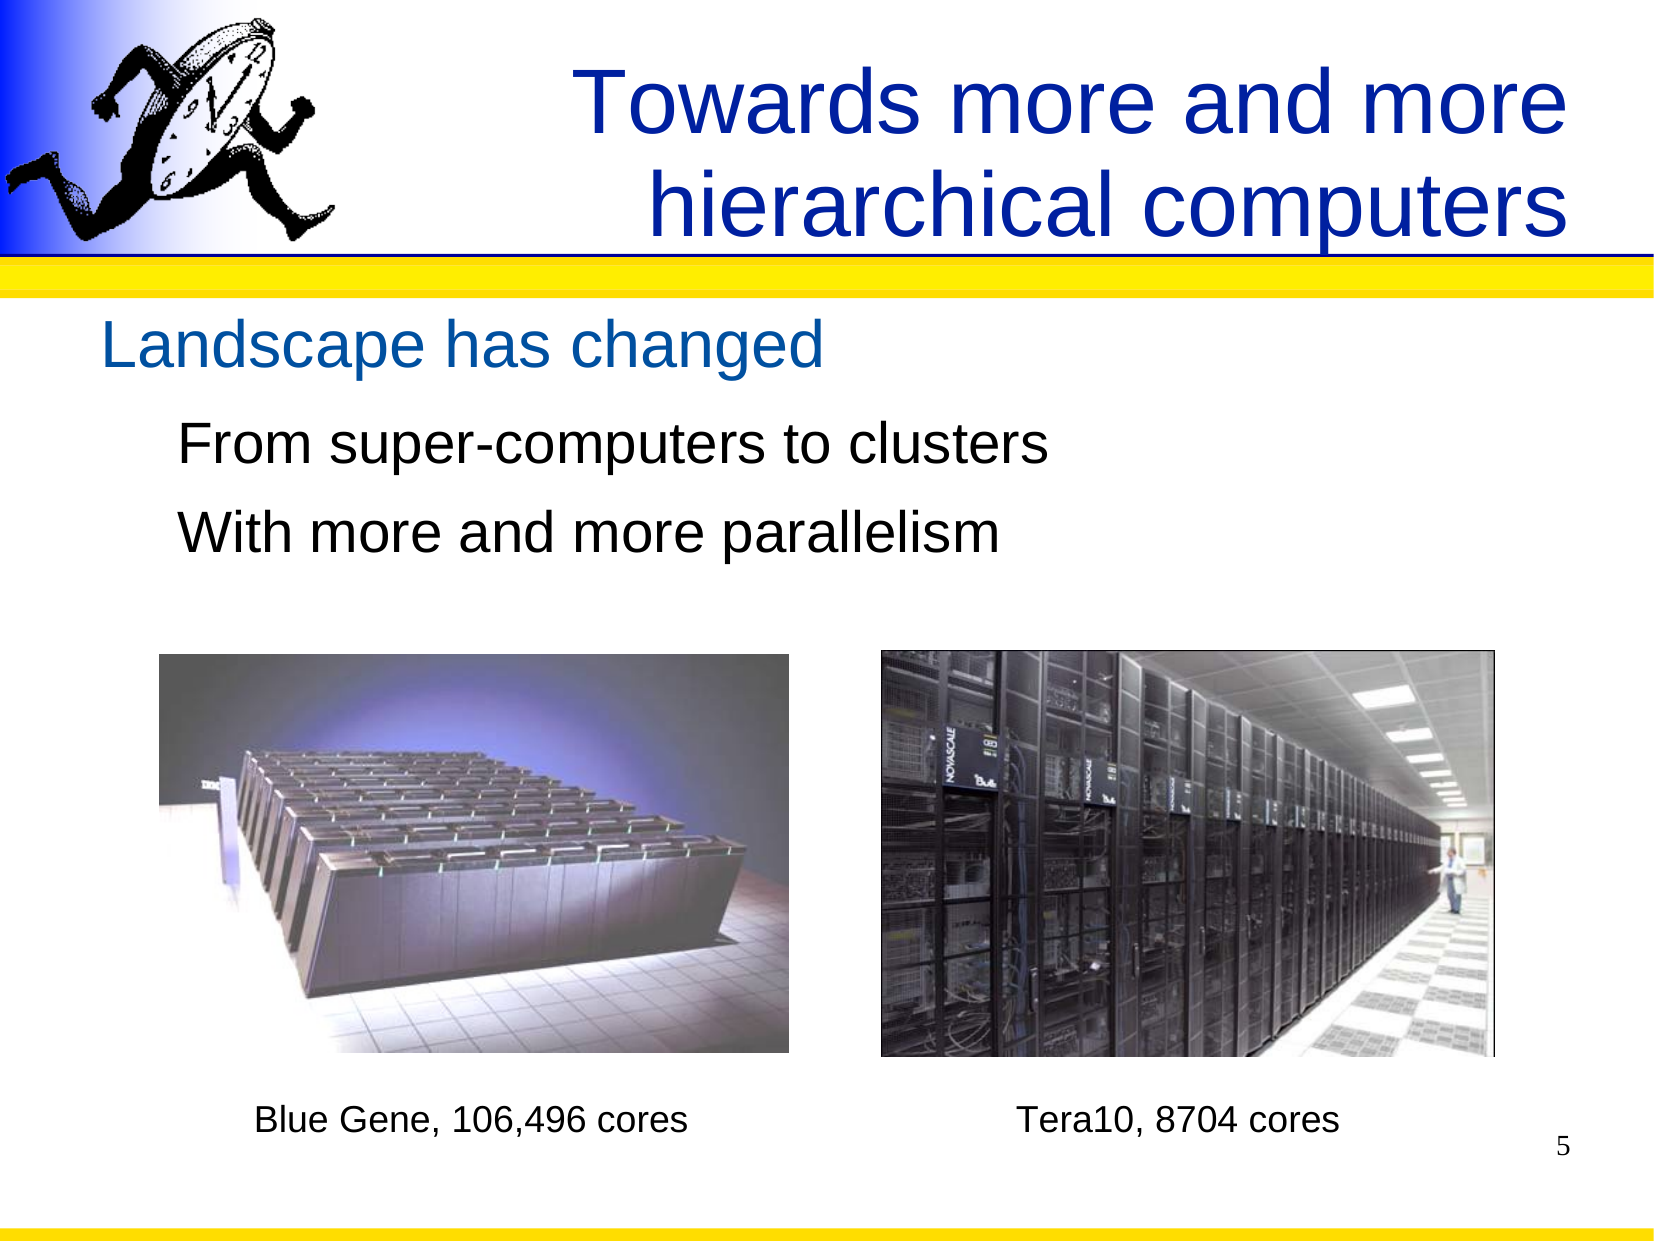

# Towards more and more hierarchical computers
Landscape has changed
From super-computers to clusters
With more and more parallelism
Blue Gene, 106,496 cores
Tera10, 8704 cores
5